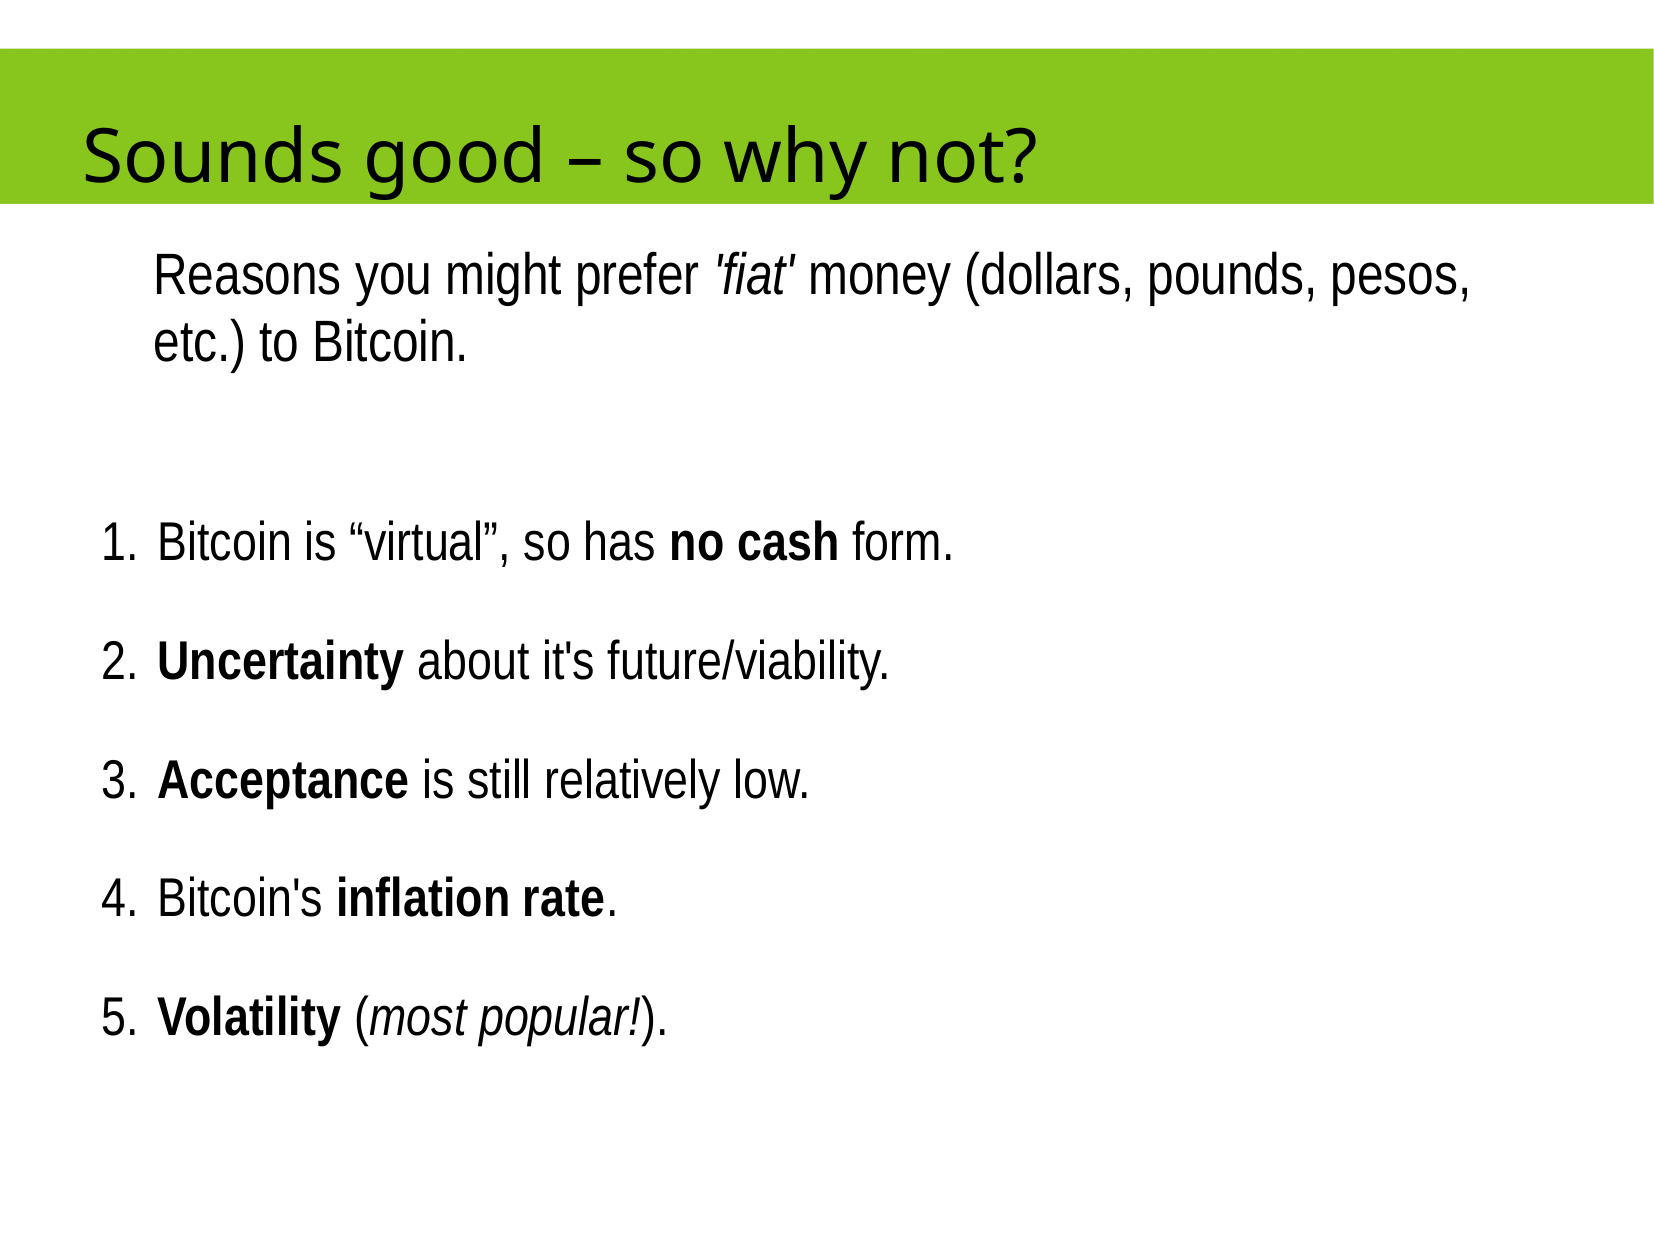

# Sounds good – so why not?
Reasons you might prefer 'fiat' money (dollars, pounds, pesos, etc.) to Bitcoin.
 Bitcoin is “virtual”, so has no cash form.
 Uncertainty about it's future/viability.
 Acceptance is still relatively low.
 Bitcoin's inflation rate.
 Volatility (most popular!).